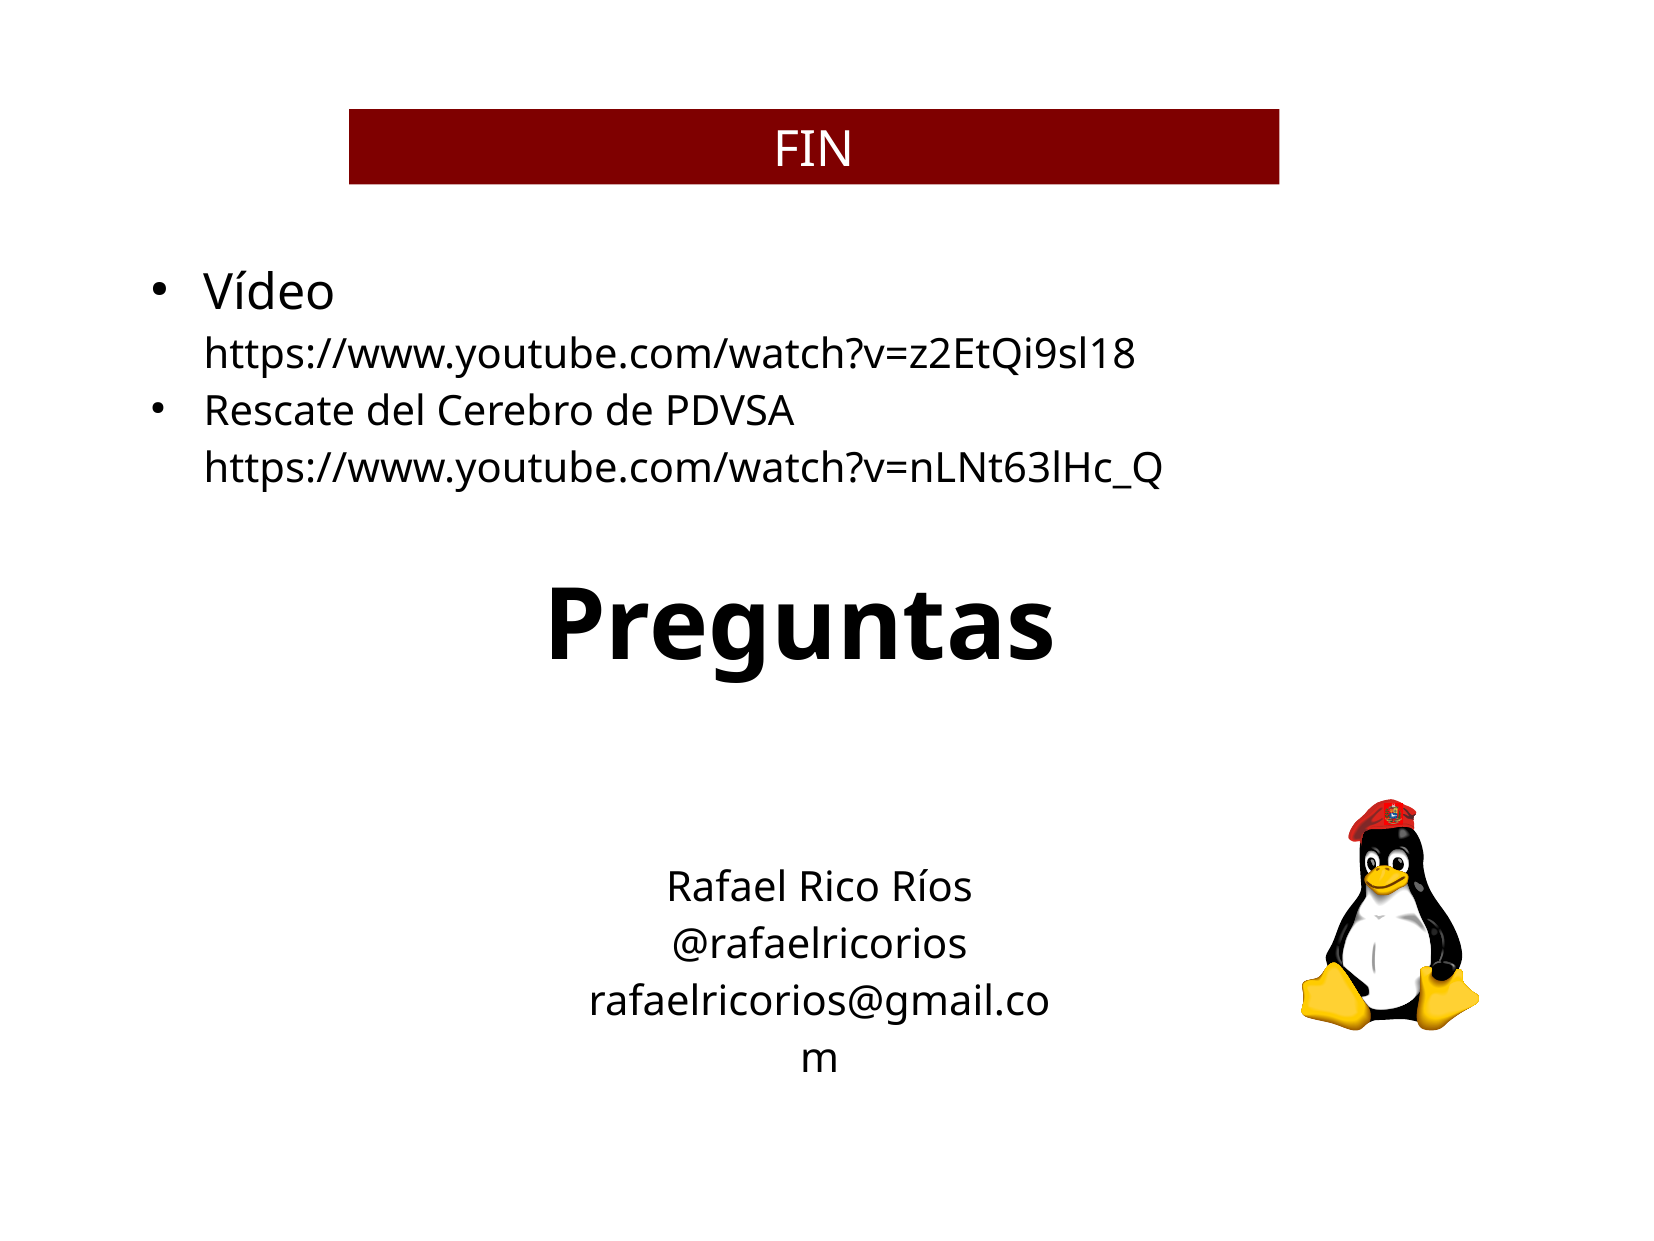

FIN
Vídeo
https://www.youtube.com/watch?v=z2EtQi9sl18
Rescate del Cerebro de PDVSA
https://www.youtube.com/watch?v=nLNt63lHc_Q
Preguntas
Rafael Rico Ríos
@rafaelricorios
rafaelricorios@gmail.com